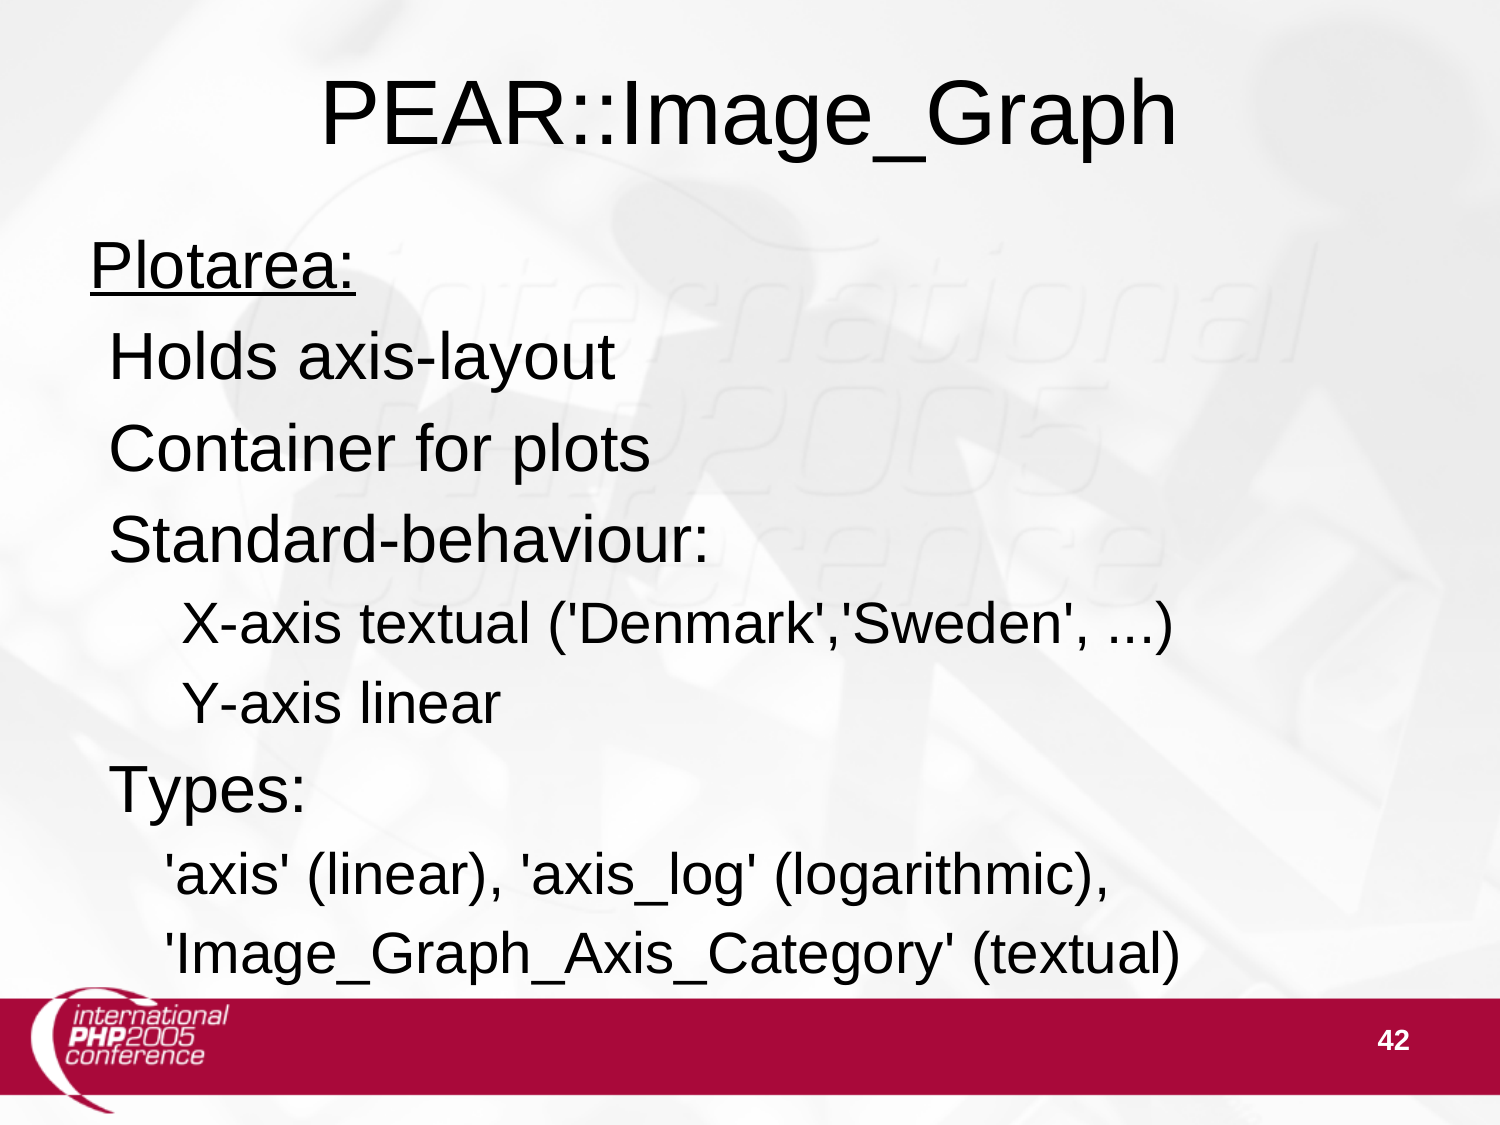

# PEAR::Image_Graph
Plotarea:
 Holds axis-layout
 Container for plots
 Standard-behaviour:
 X-axis textual ('Denmark','Sweden', ...)
 Y-axis linear
 Types:
'axis' (linear), 'axis_log' (logarithmic),
'Image_Graph_Axis_Category' (textual)
42